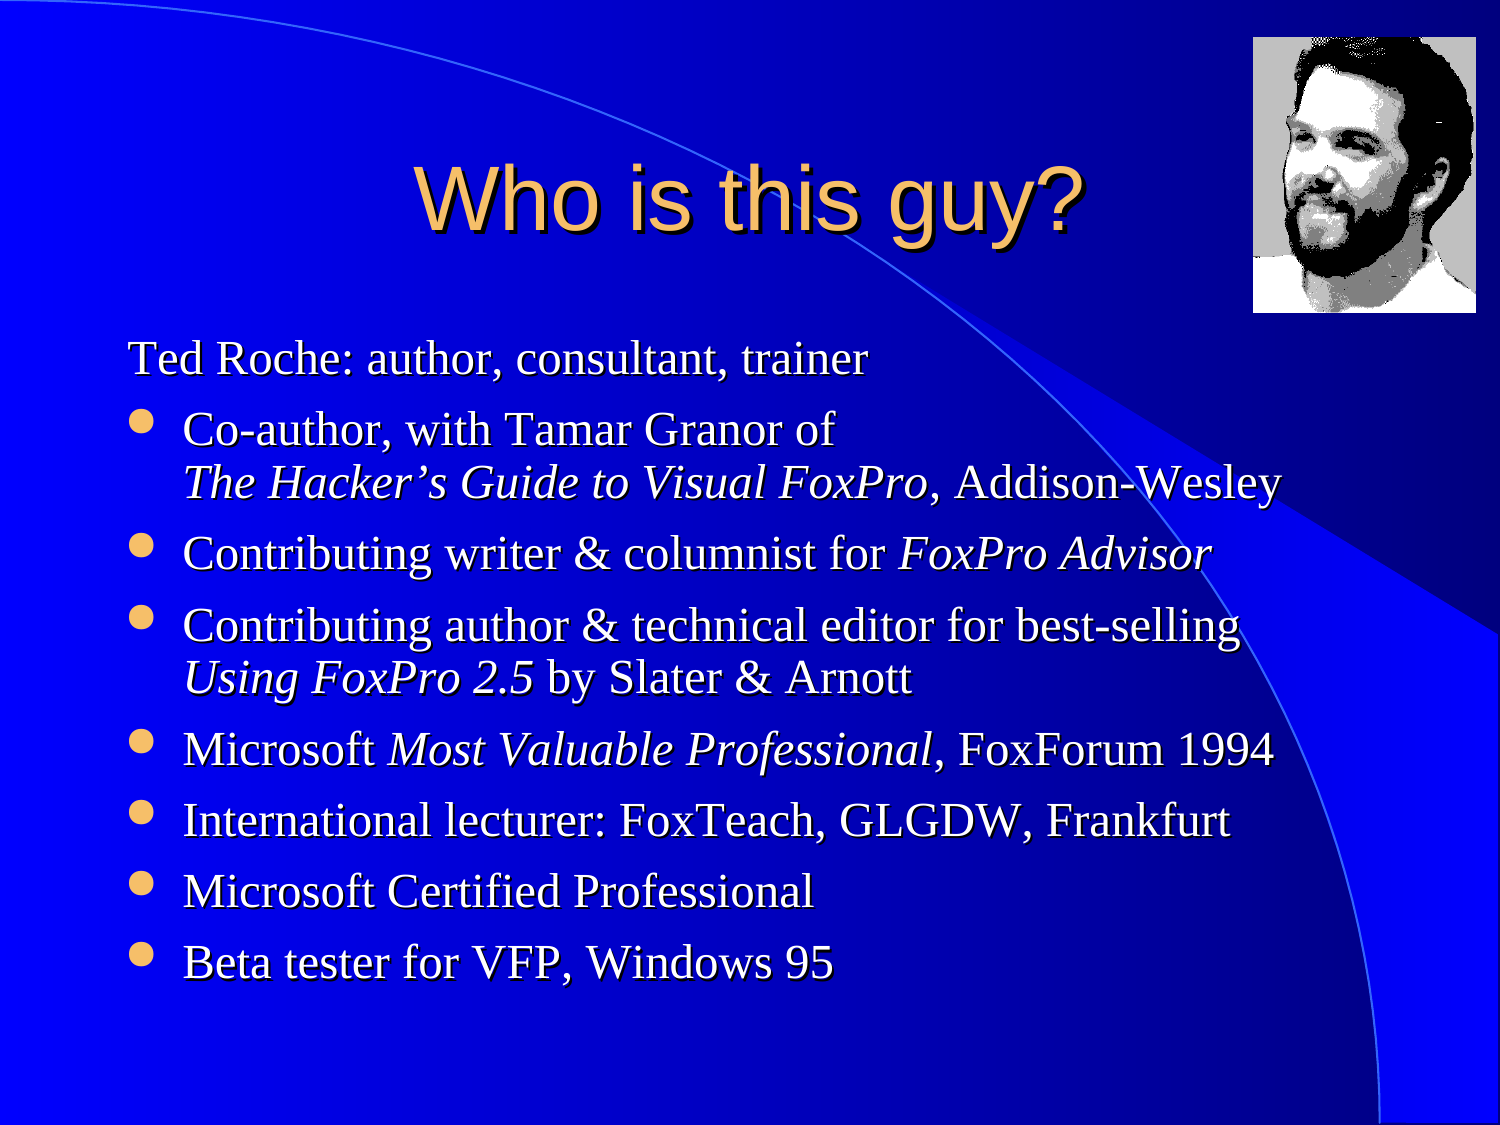

# Who is this guy?
Ted Roche: author, consultant, trainer
Co-author, with Tamar Granor of
The Hacker’s Guide to Visual FoxPro, Addison-Wesley
Contributing writer & columnist for FoxPro Advisor
Contributing author & technical editor for best-selling
Using FoxPro 2.5 by Slater & Arnott
Microsoft Most Valuable Professional, FoxForum 1994
International lecturer: FoxTeach, GLGDW, Frankfurt
Microsoft Certified Professional
Beta tester for VFP, Windows 95